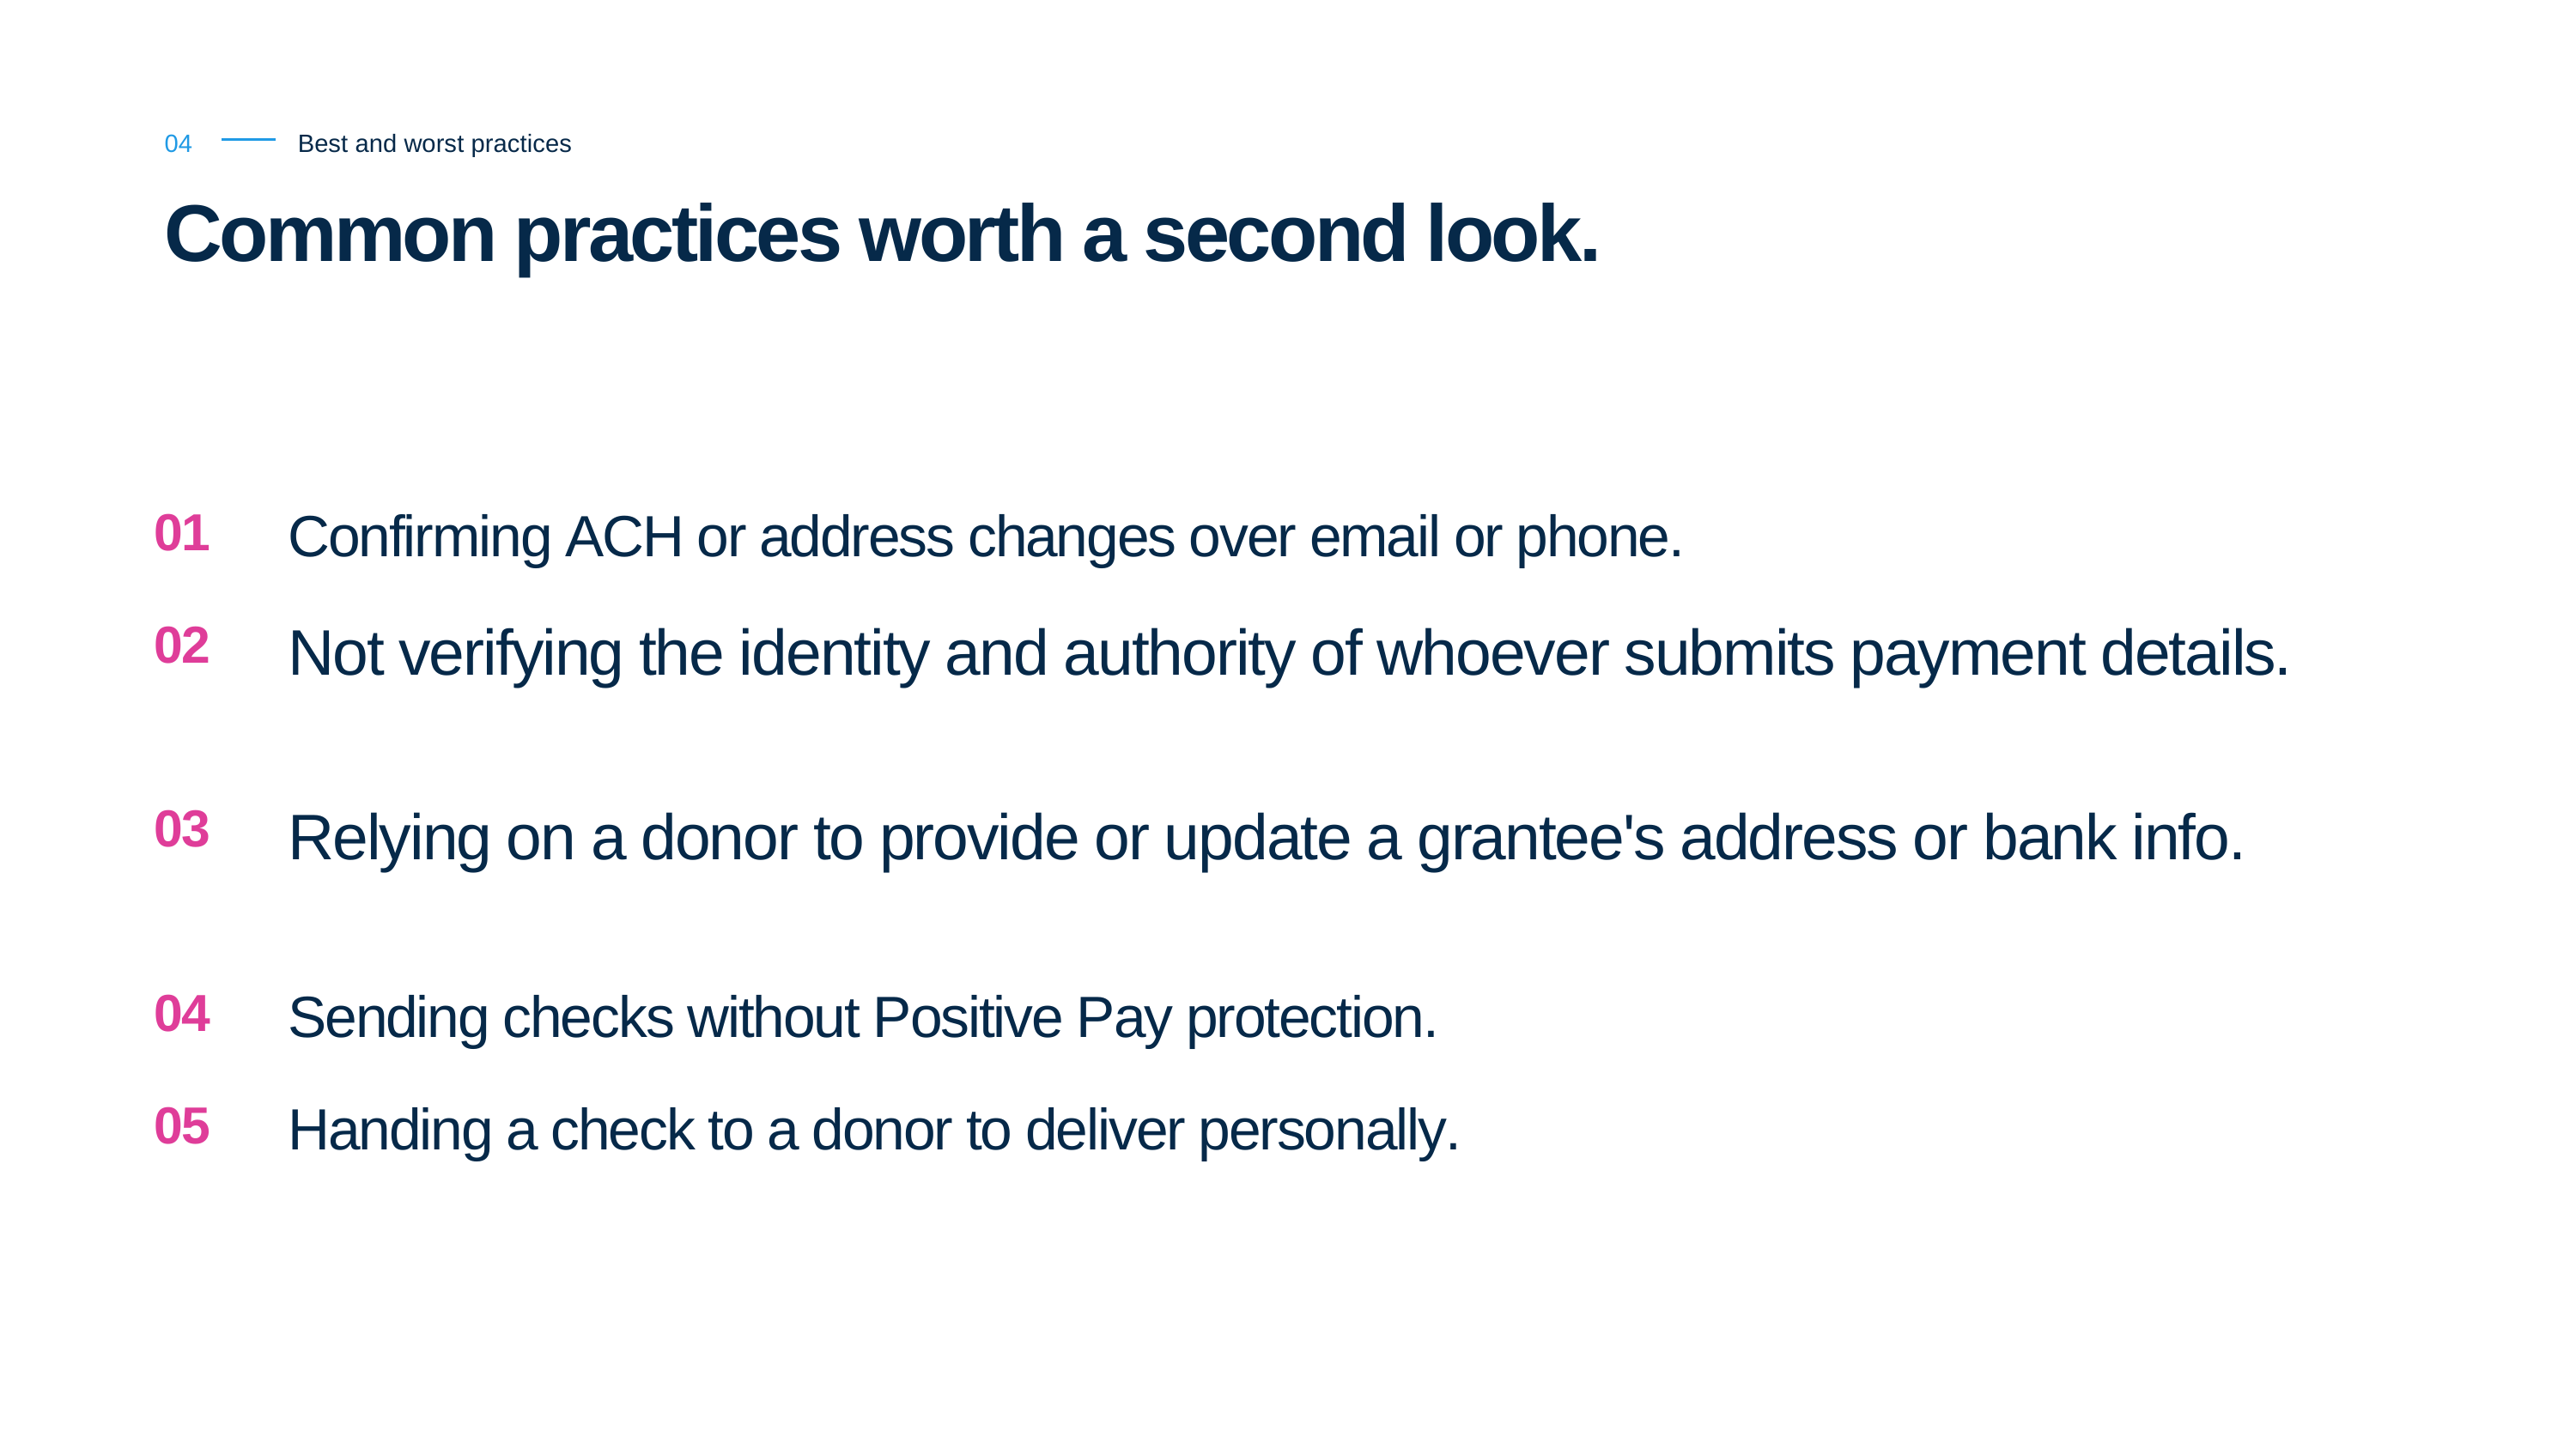

04
Best and worst practices
Common practices worth a second look.
01
Confirming ACH or address changes over email or phone.
02
Not verifying the identity and authority of whoever submits payment details.
03
Relying on a donor to provide or update a grantee's address or bank info.
04
Sending checks without Positive Pay protection.
05
Handing a check to a donor to deliver personally.